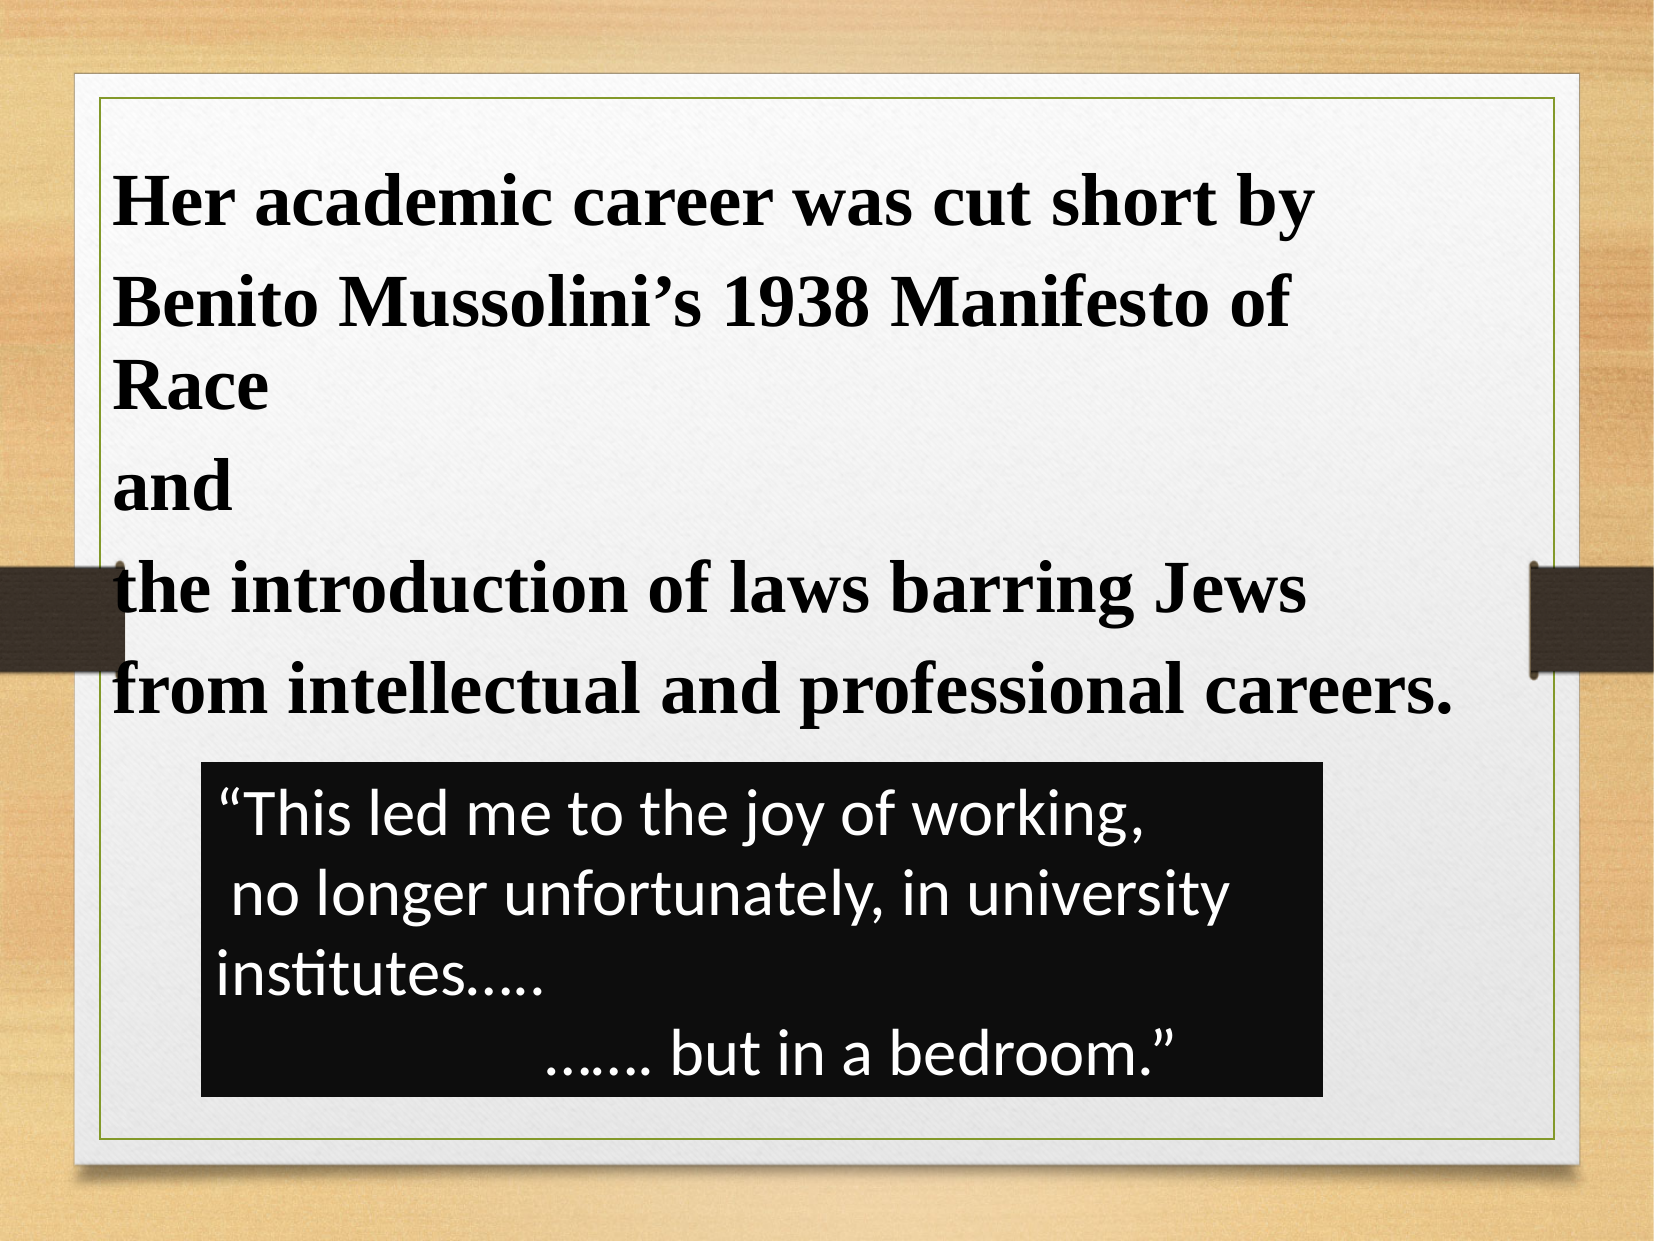

Her academic career was cut short by
Benito Mussolini’s 1938 Manifesto of Race
and
the introduction of laws barring Jews
from intellectual and professional careers.
“This led me to the joy of working,
 no longer unfortunately, in university institutes…..
 ……. but in a bedroom.”